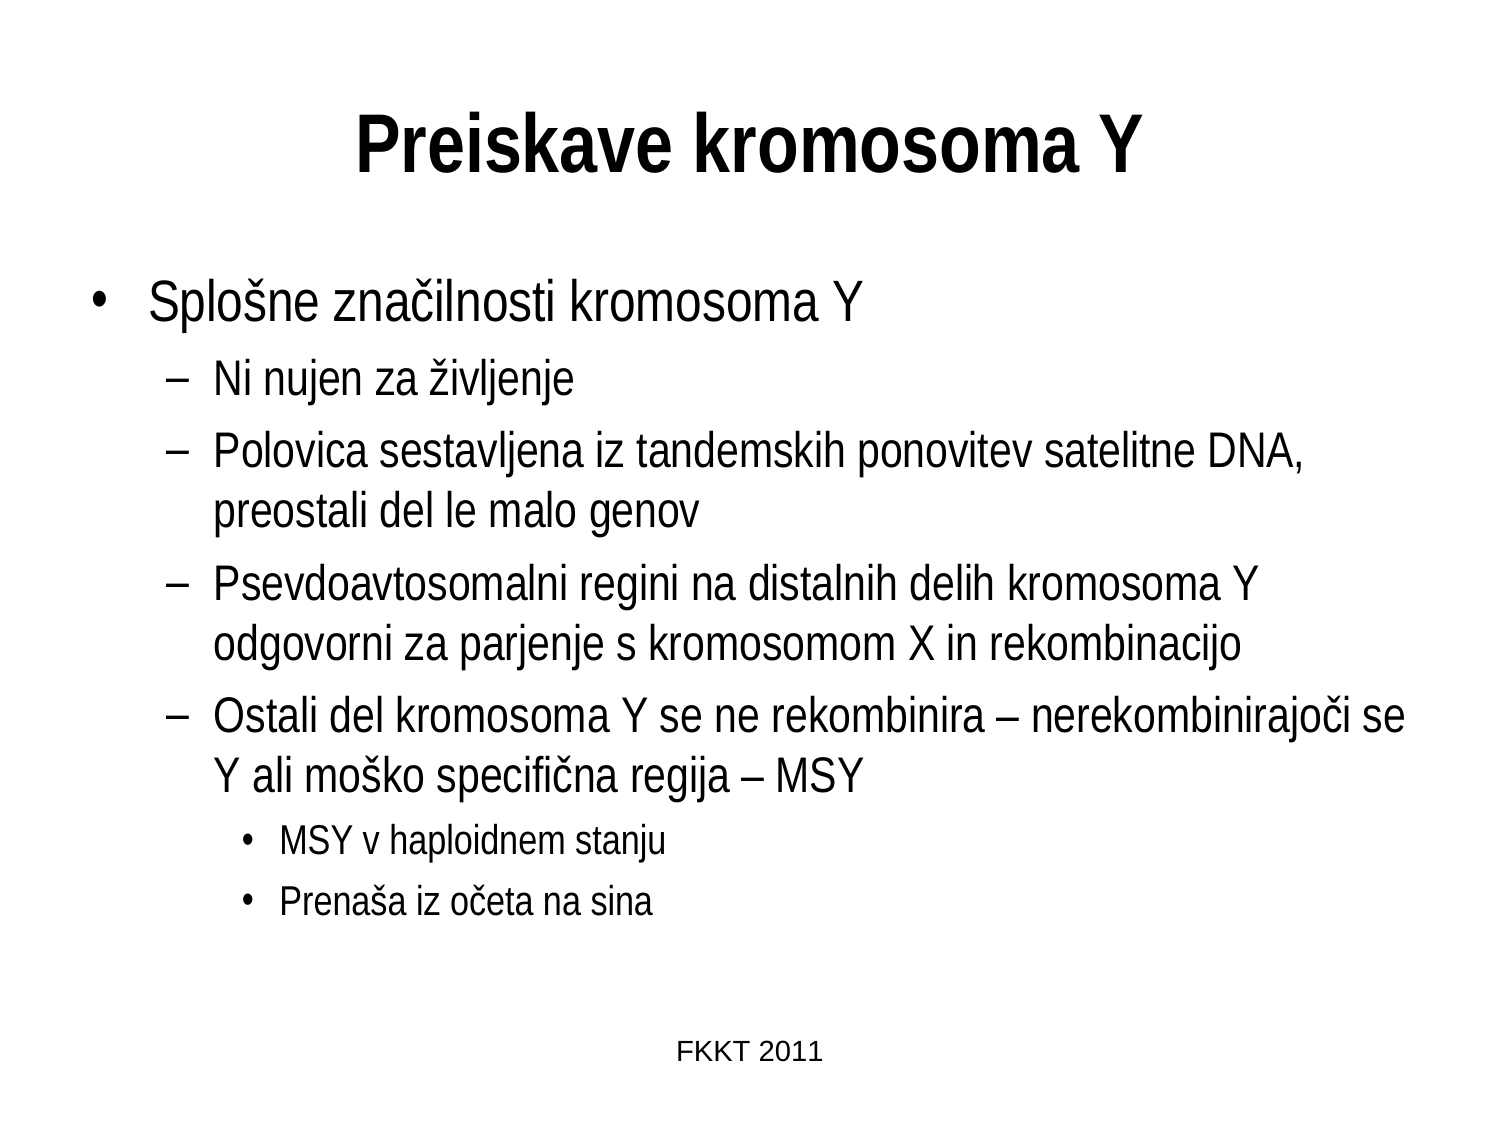

# Preiskave kromosoma Y
Splošne značilnosti kromosoma Y
Ni nujen za življenje
Polovica sestavljena iz tandemskih ponovitev satelitne DNA, preostali del le malo genov
Psevdoavtosomalni regini na distalnih delih kromosoma Y odgovorni za parjenje s kromosomom X in rekombinacijo
Ostali del kromosoma Y se ne rekombinira – nerekombinirajoči se Y ali moško specifična regija – MSY
MSY v haploidnem stanju
Prenaša iz očeta na sina
FKKT 2011